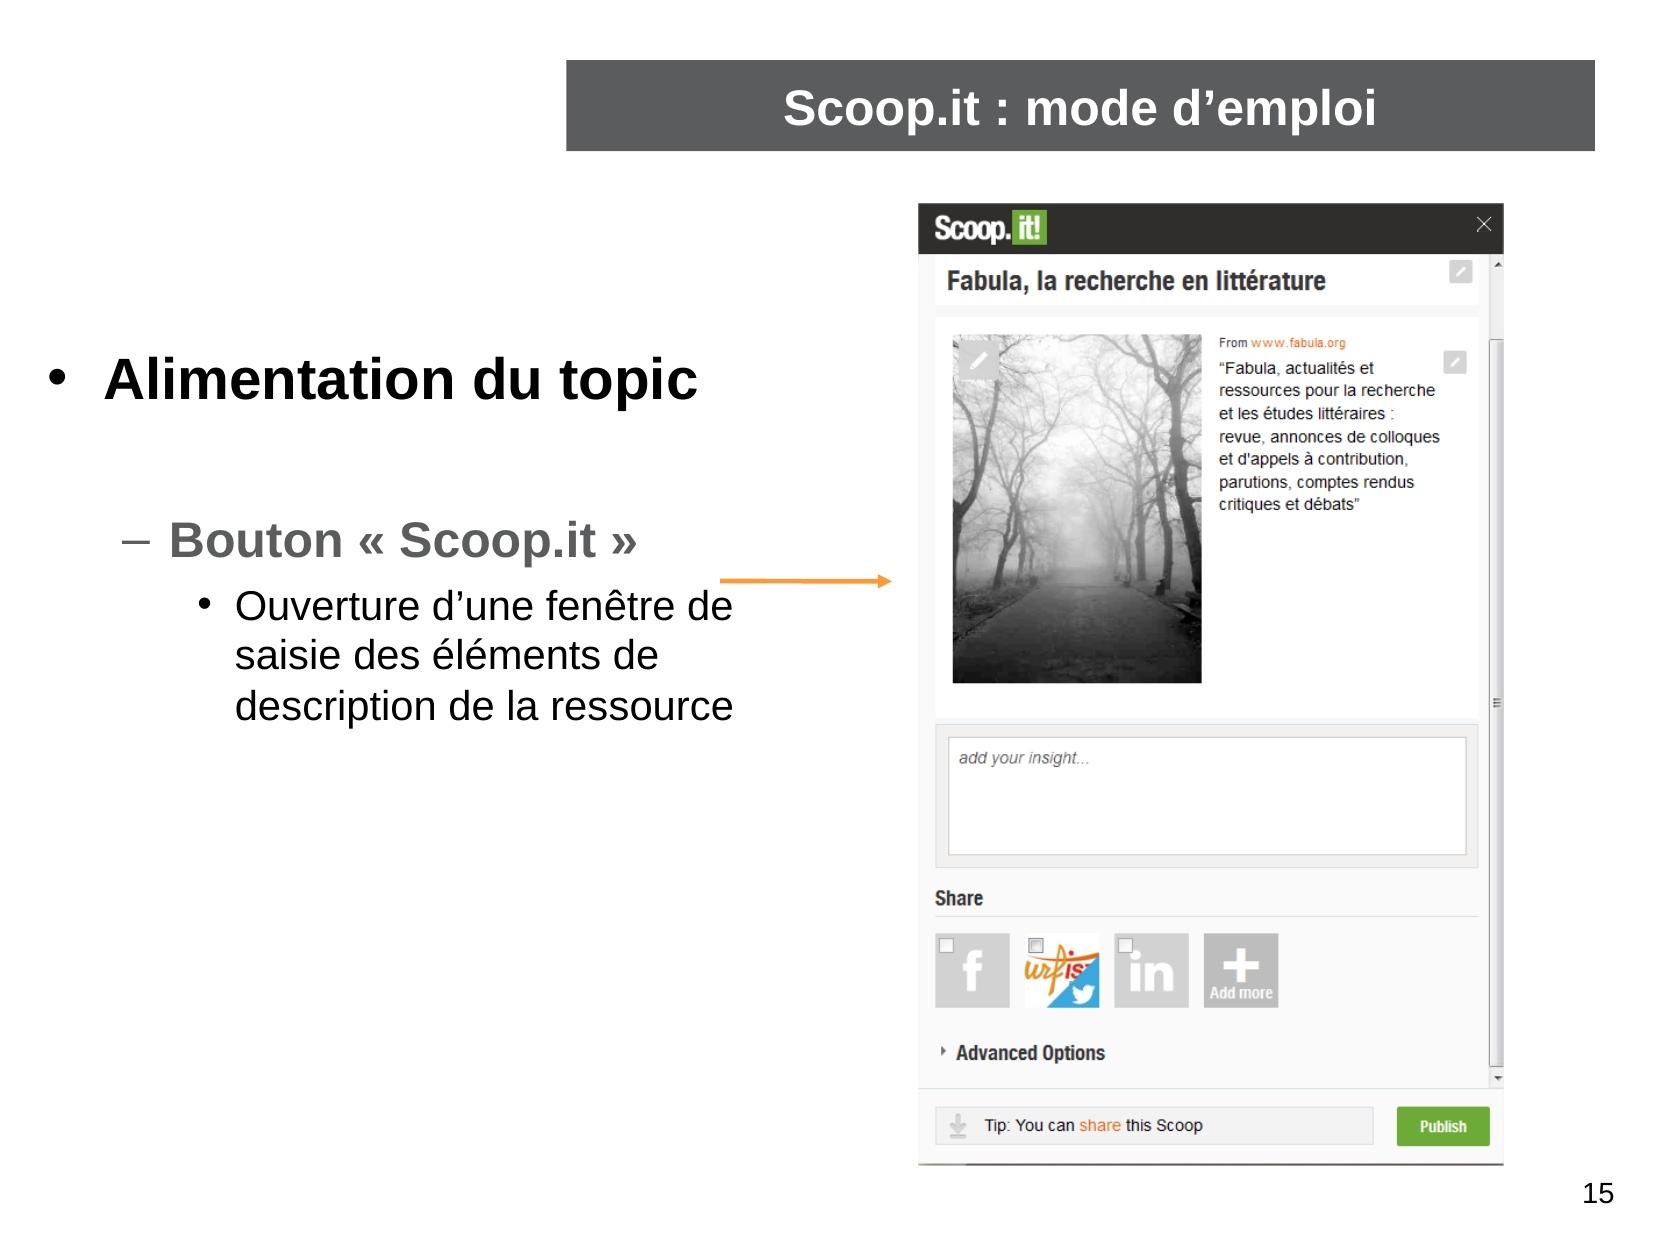

Scoop.it : mode d’emploi
Alimentation du topic
Bouton « Scoop.it »
Ouverture d’une fenêtre de saisie des éléments de description de la ressource